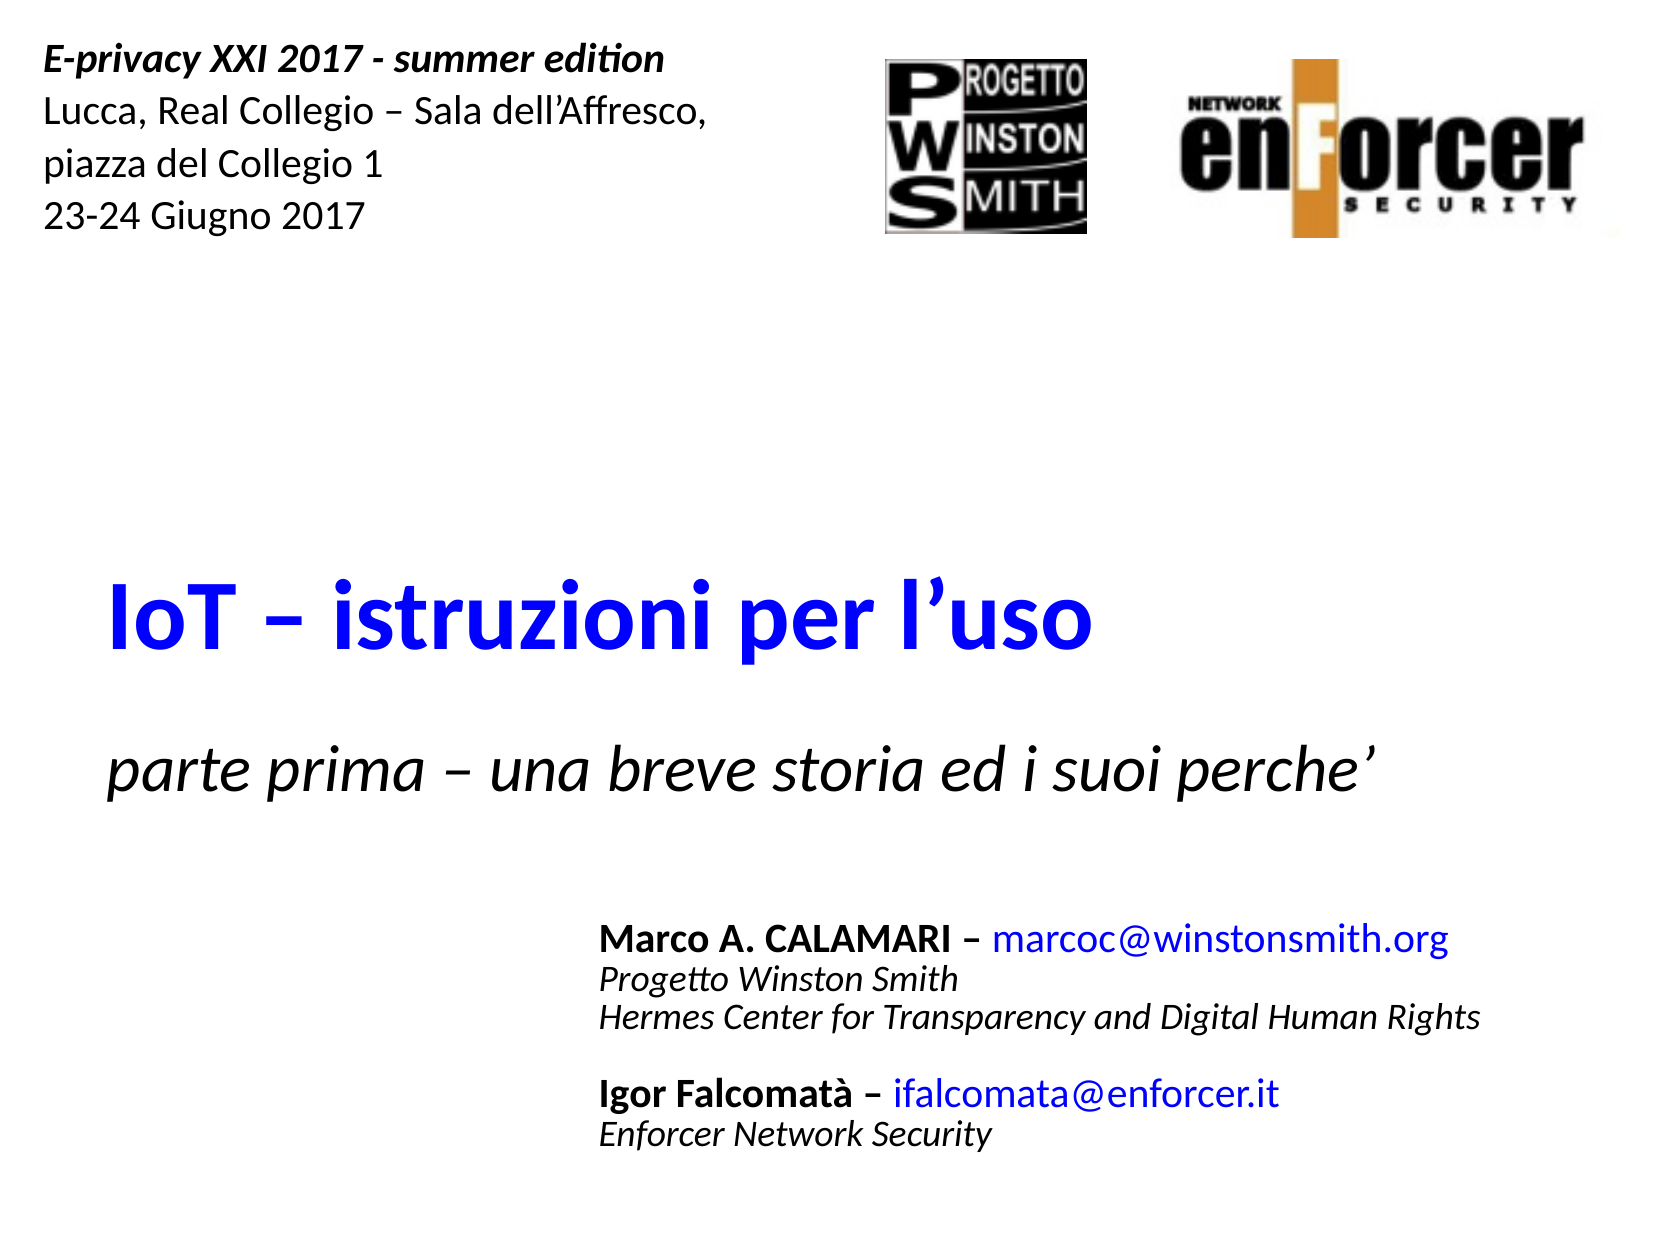

E-privacy XXI 2017 - summer edition
Lucca, Real Collegio – Sala dell’Affresco,
piazza del Collegio 1
23-24 Giugno 2017
# IoT – istruzioni per l’uso parte prima – una breve storia ed i suoi perche’
Marco A. CALAMARI – marcoc@winstonsmith.org
Progetto Winston Smith
Hermes Center for Transparency and Digital Human Rights
Igor Falcomatà – ifalcomata@enforcer.it
Enforcer Network Security